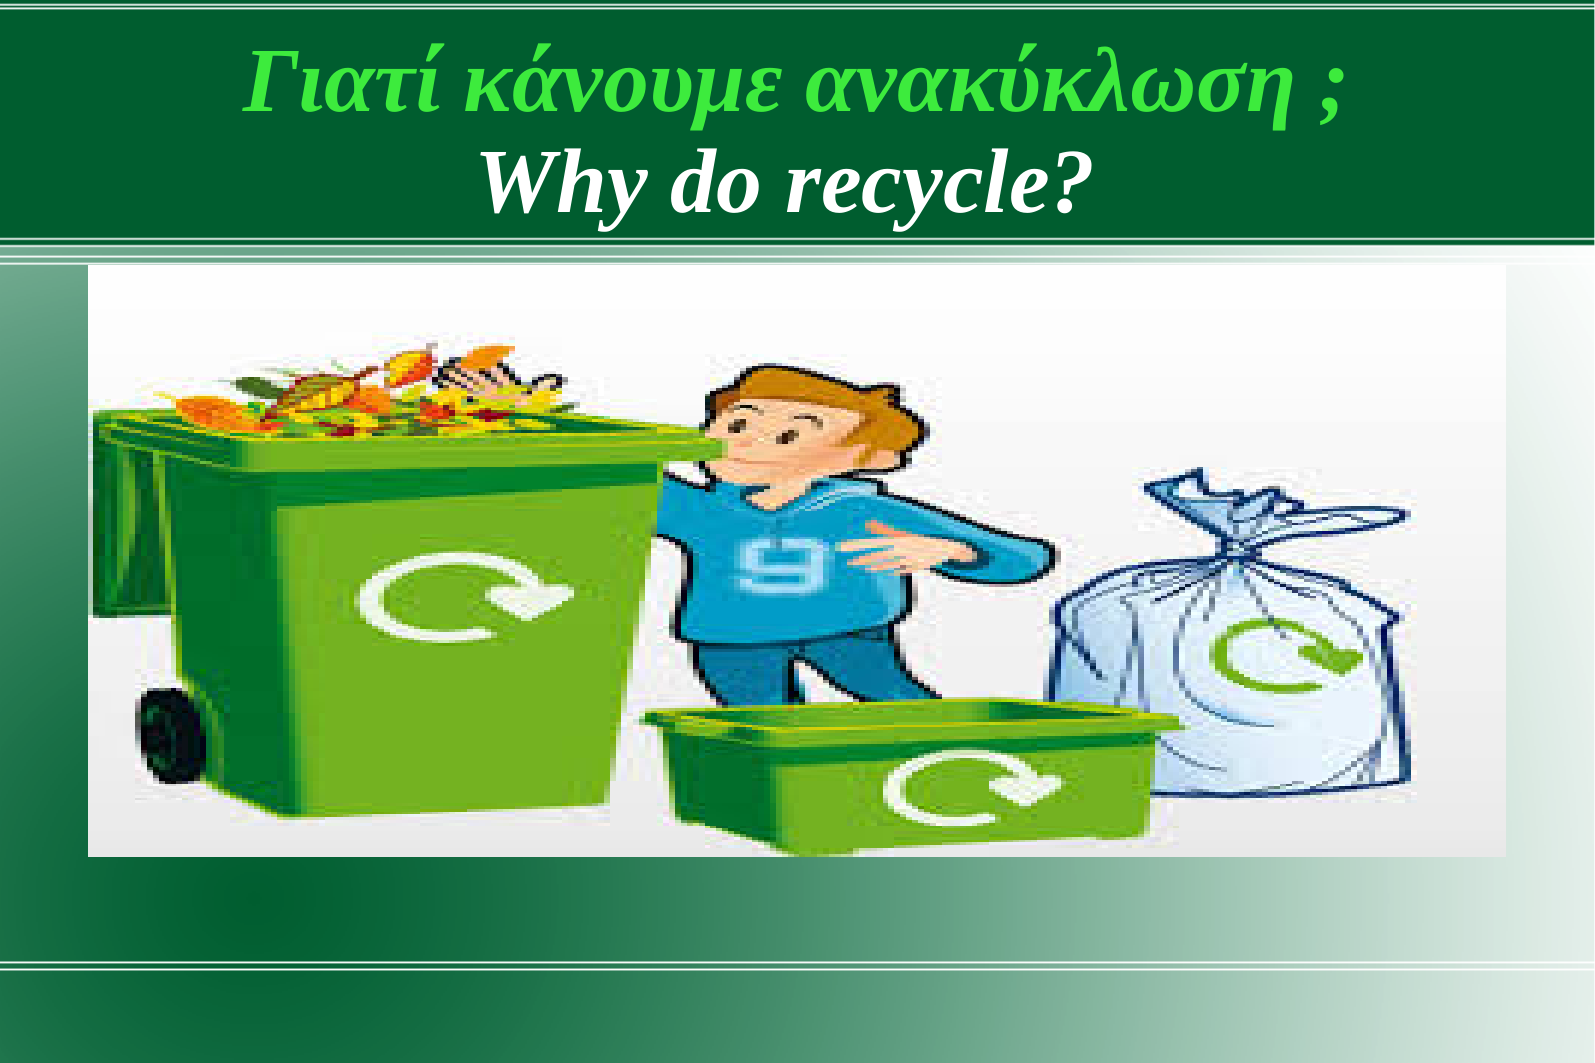

# Γιατί κάνουμε ανακύκλωση ; Why do recycle?